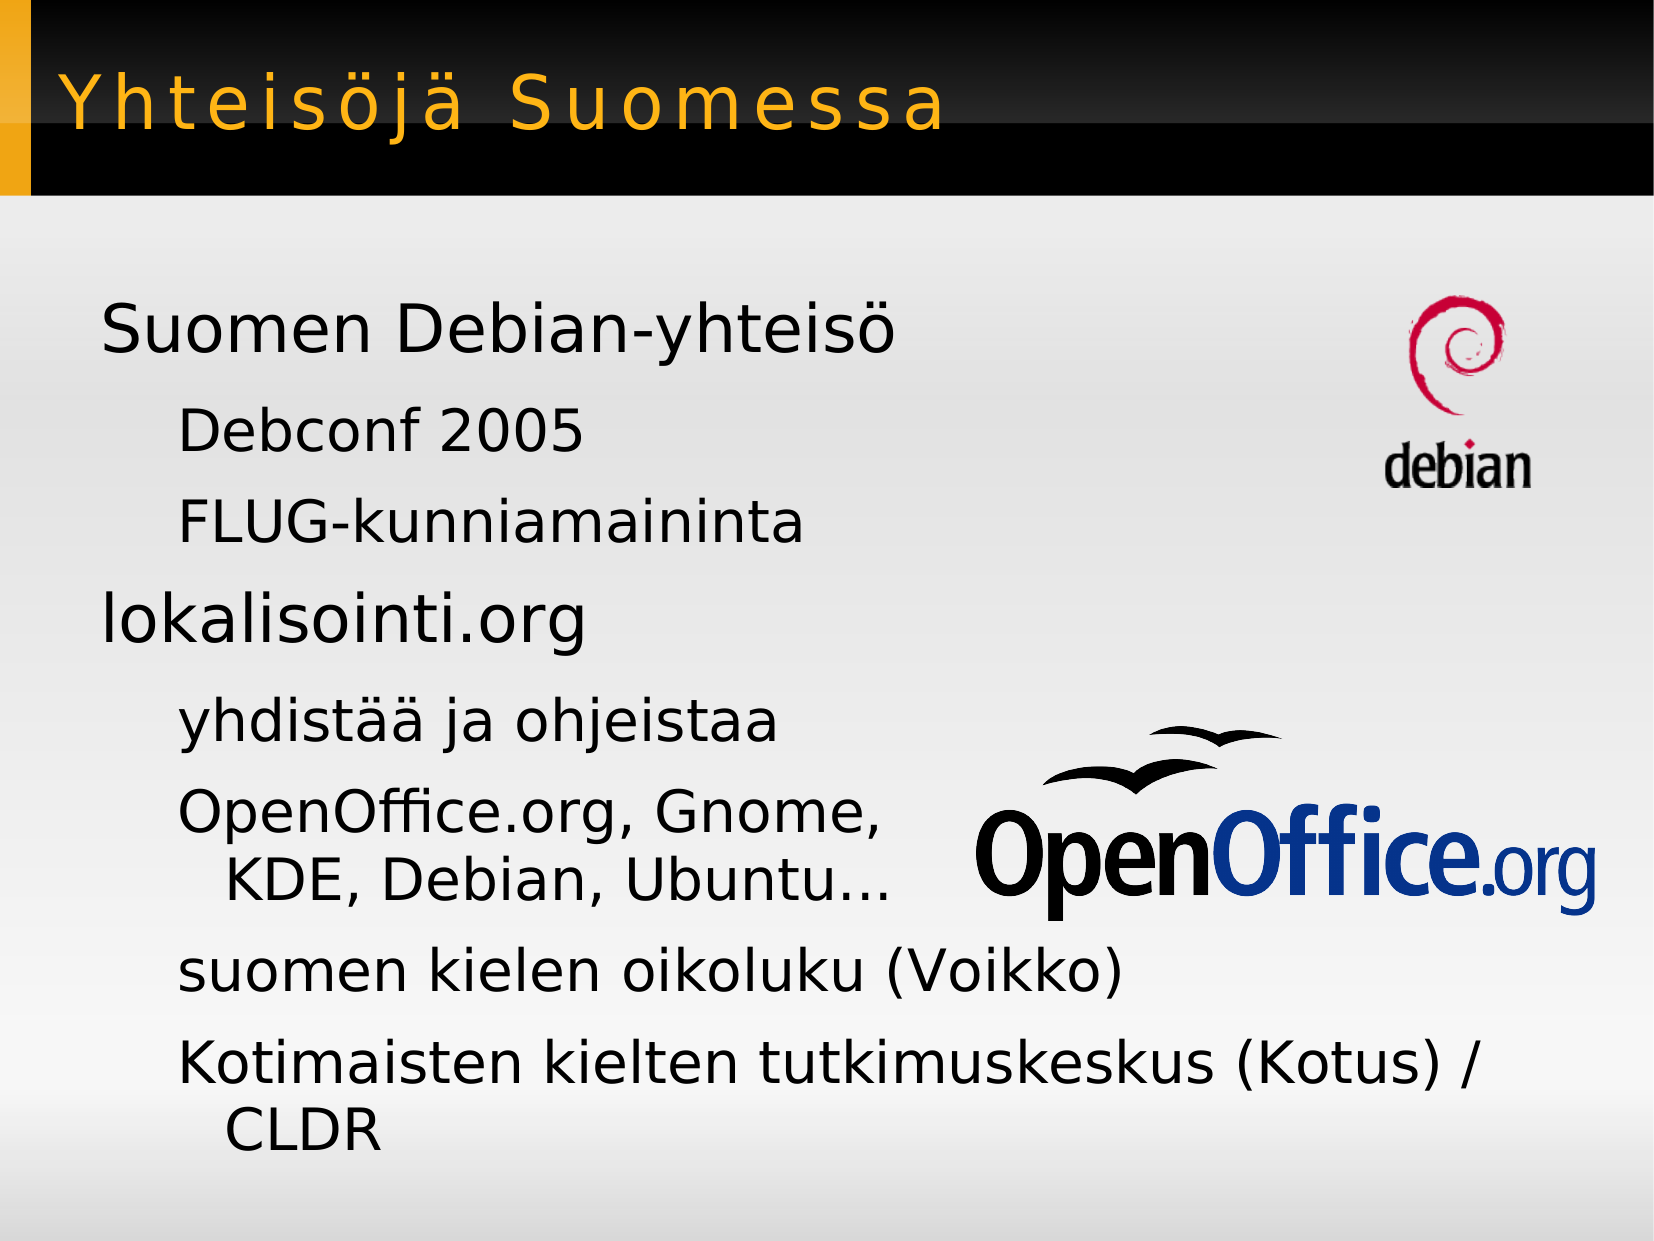

# Yhteisöjä Suomessa
Suomen Debian-yhteisö
Debconf 2005
FLUG-kunniamaininta
lokalisointi.org
yhdistää ja ohjeistaa
OpenOffice.org, Gnome,
KDE, Debian, Ubuntu...
suomen kielen oikoluku (Voikko)
Kotimaisten kielten tutkimuskeskus (Kotus) / CLDR